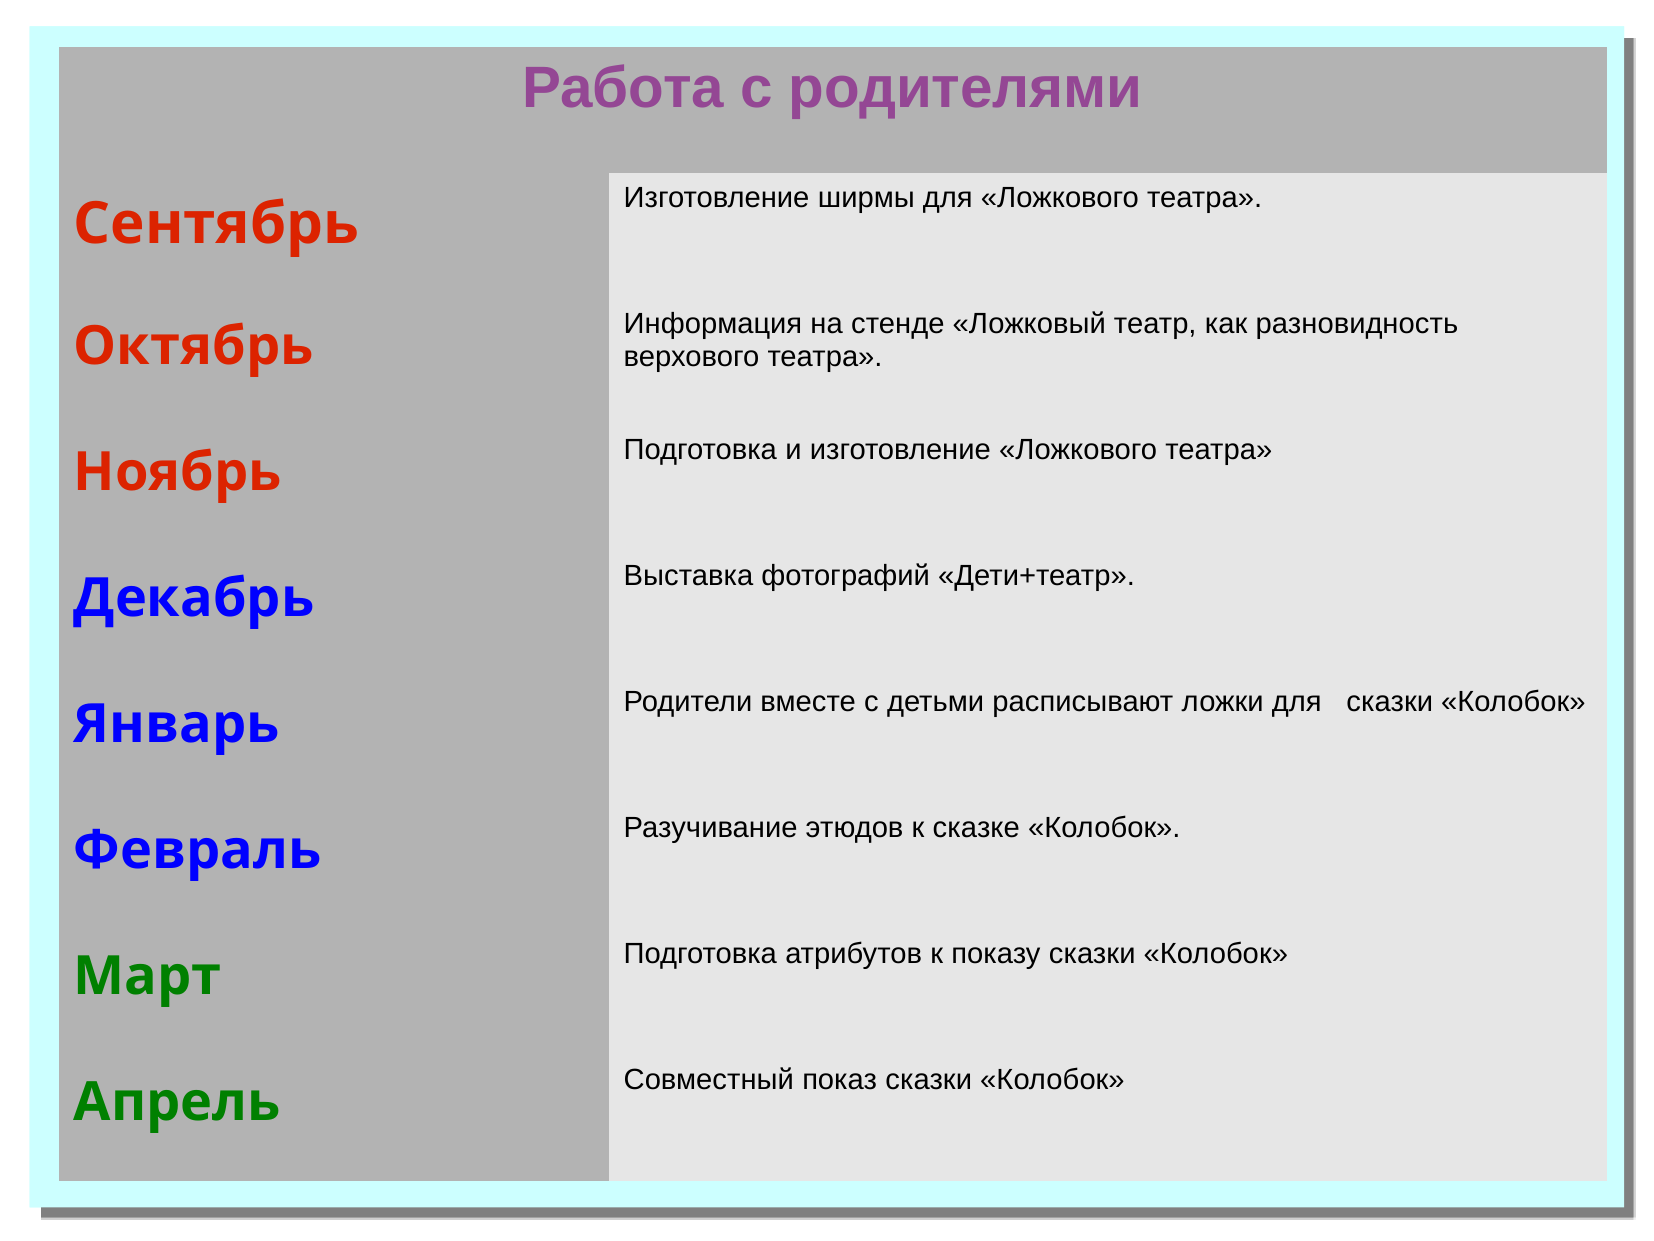

| Работа с родителями | |
| --- | --- |
| Сентябрь | Изготовление ширмы для «Ложкового театра». |
| Октябрь | Информация на стенде «Ложковый театр, как разновидность верхового театра». |
| Ноябрь | Подготовка и изготовление «Ложкового театра» |
| Декабрь | Выставка фотографий «Дети+театр». |
| Январь | Родители вместе с детьми расписывают ложки для сказки «Колобок» |
| Февраль | Разучивание этюдов к сказке «Колобок». |
| Март | Подготовка атрибутов к показу сказки «Колобок» |
| Апрель | Совместный показ сказки «Колобок» |